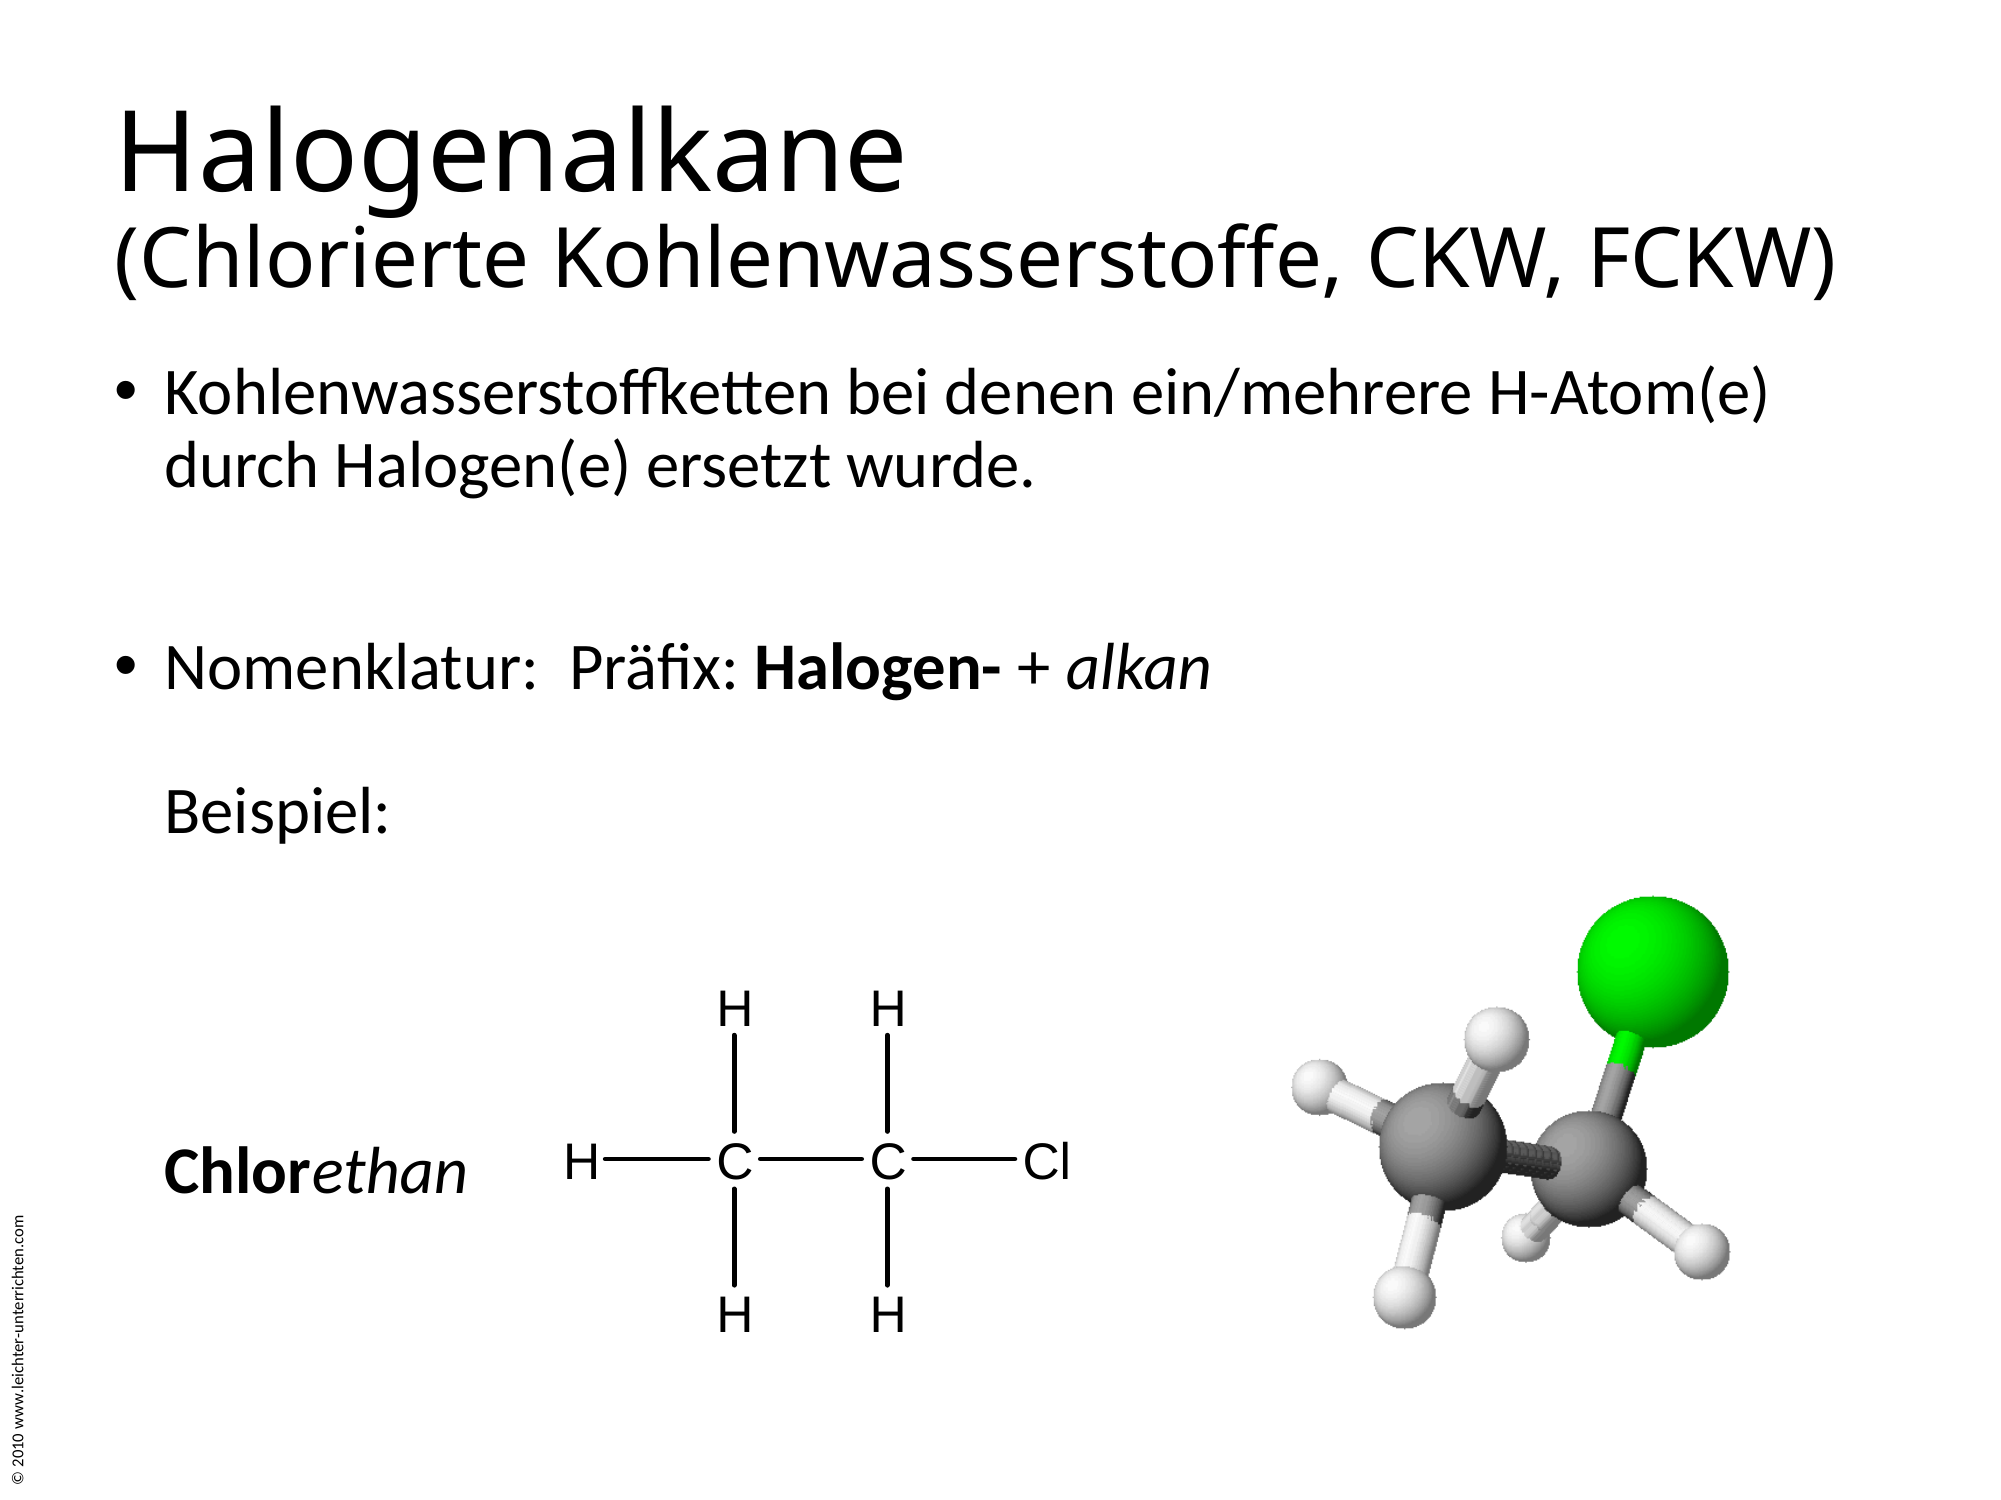

# Halogenalkane (Chlorierte Kohlenwasserstoffe, CKW, FCKW)
Kohlenwasserstoffketten bei denen ein/mehrere H-Atom(e) durch Halogen(e) ersetzt wurde.
Nomenklatur: Präfix: Halogen- + alkan
Beispiel:
Chlorethan